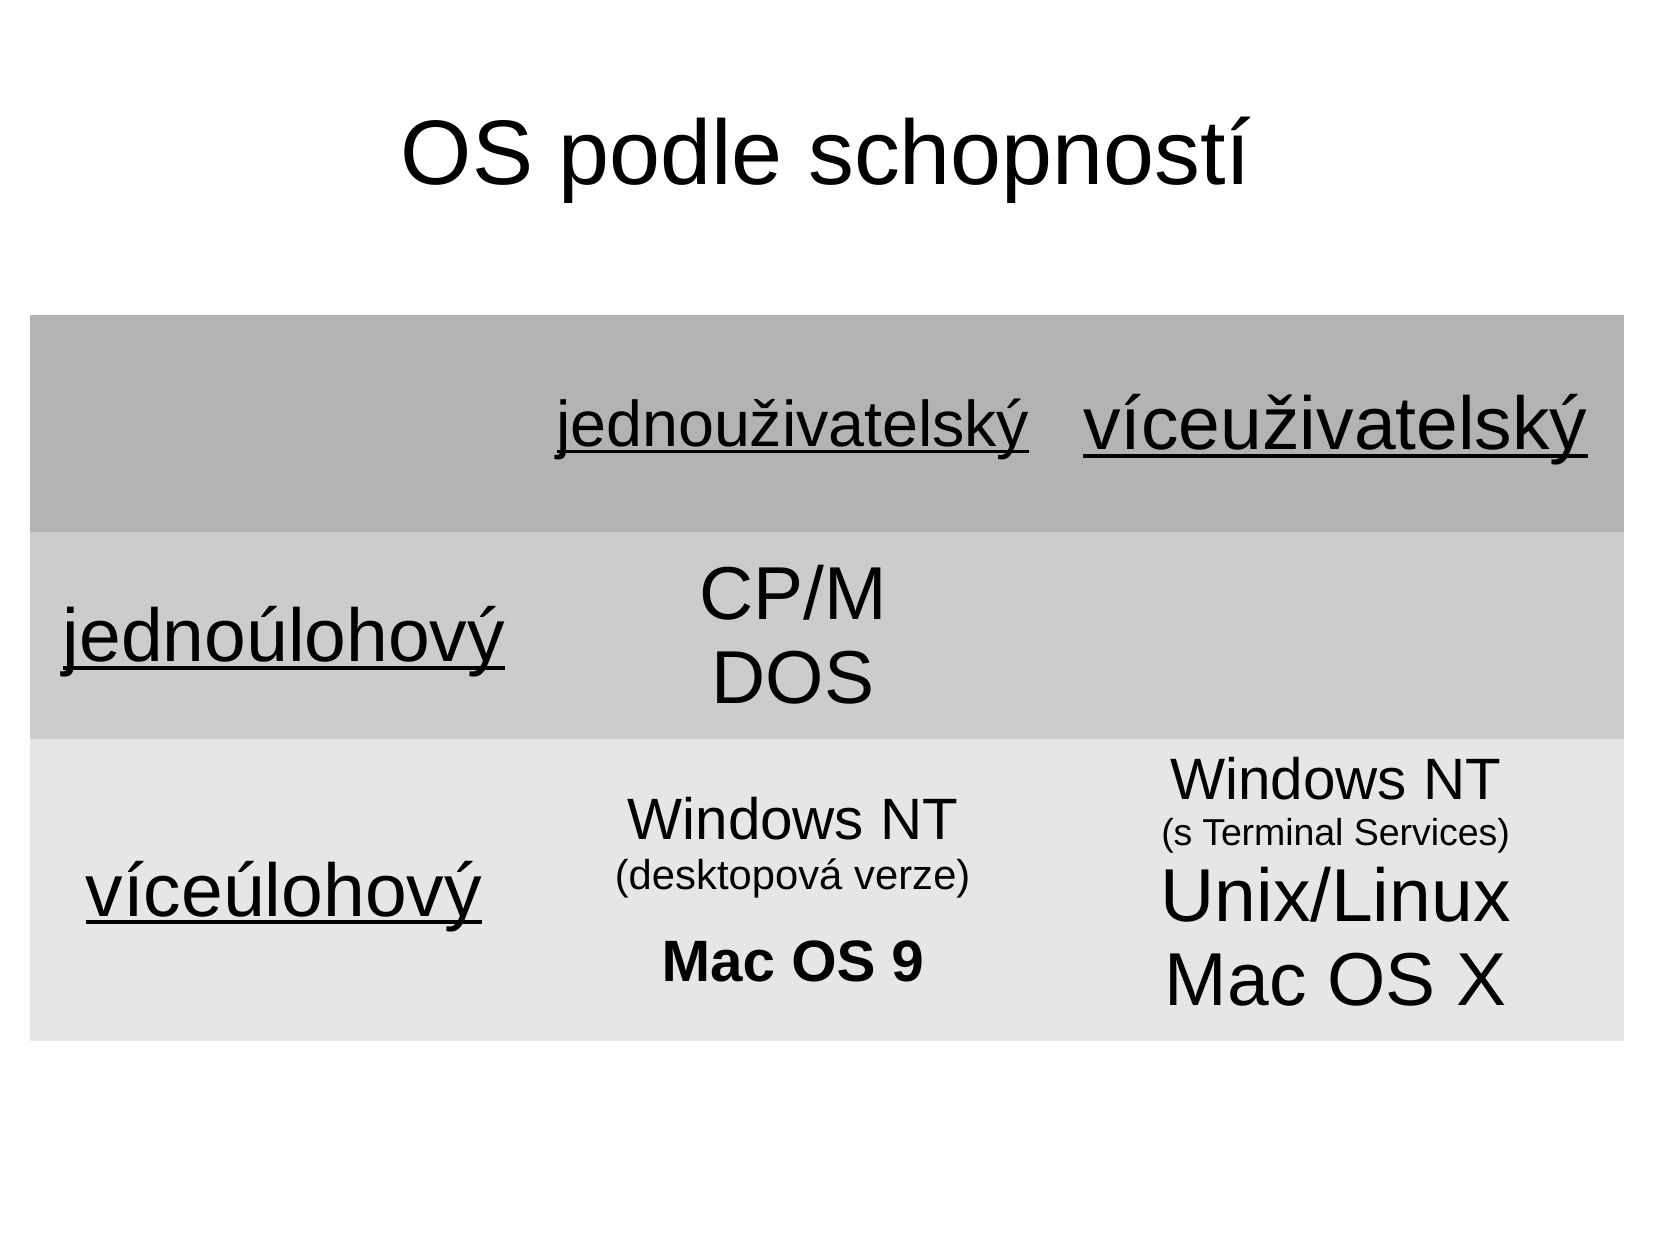

# OS podle schopností
| | jednouživatelský | víceuživatelský |
| --- | --- | --- |
| jednoúlohový | CP/M DOS | |
| víceúlohový | Windows NT (desktopová verze) Mac OS 9 | Windows NT (s Terminal Services) Unix/Linux Mac OS X |